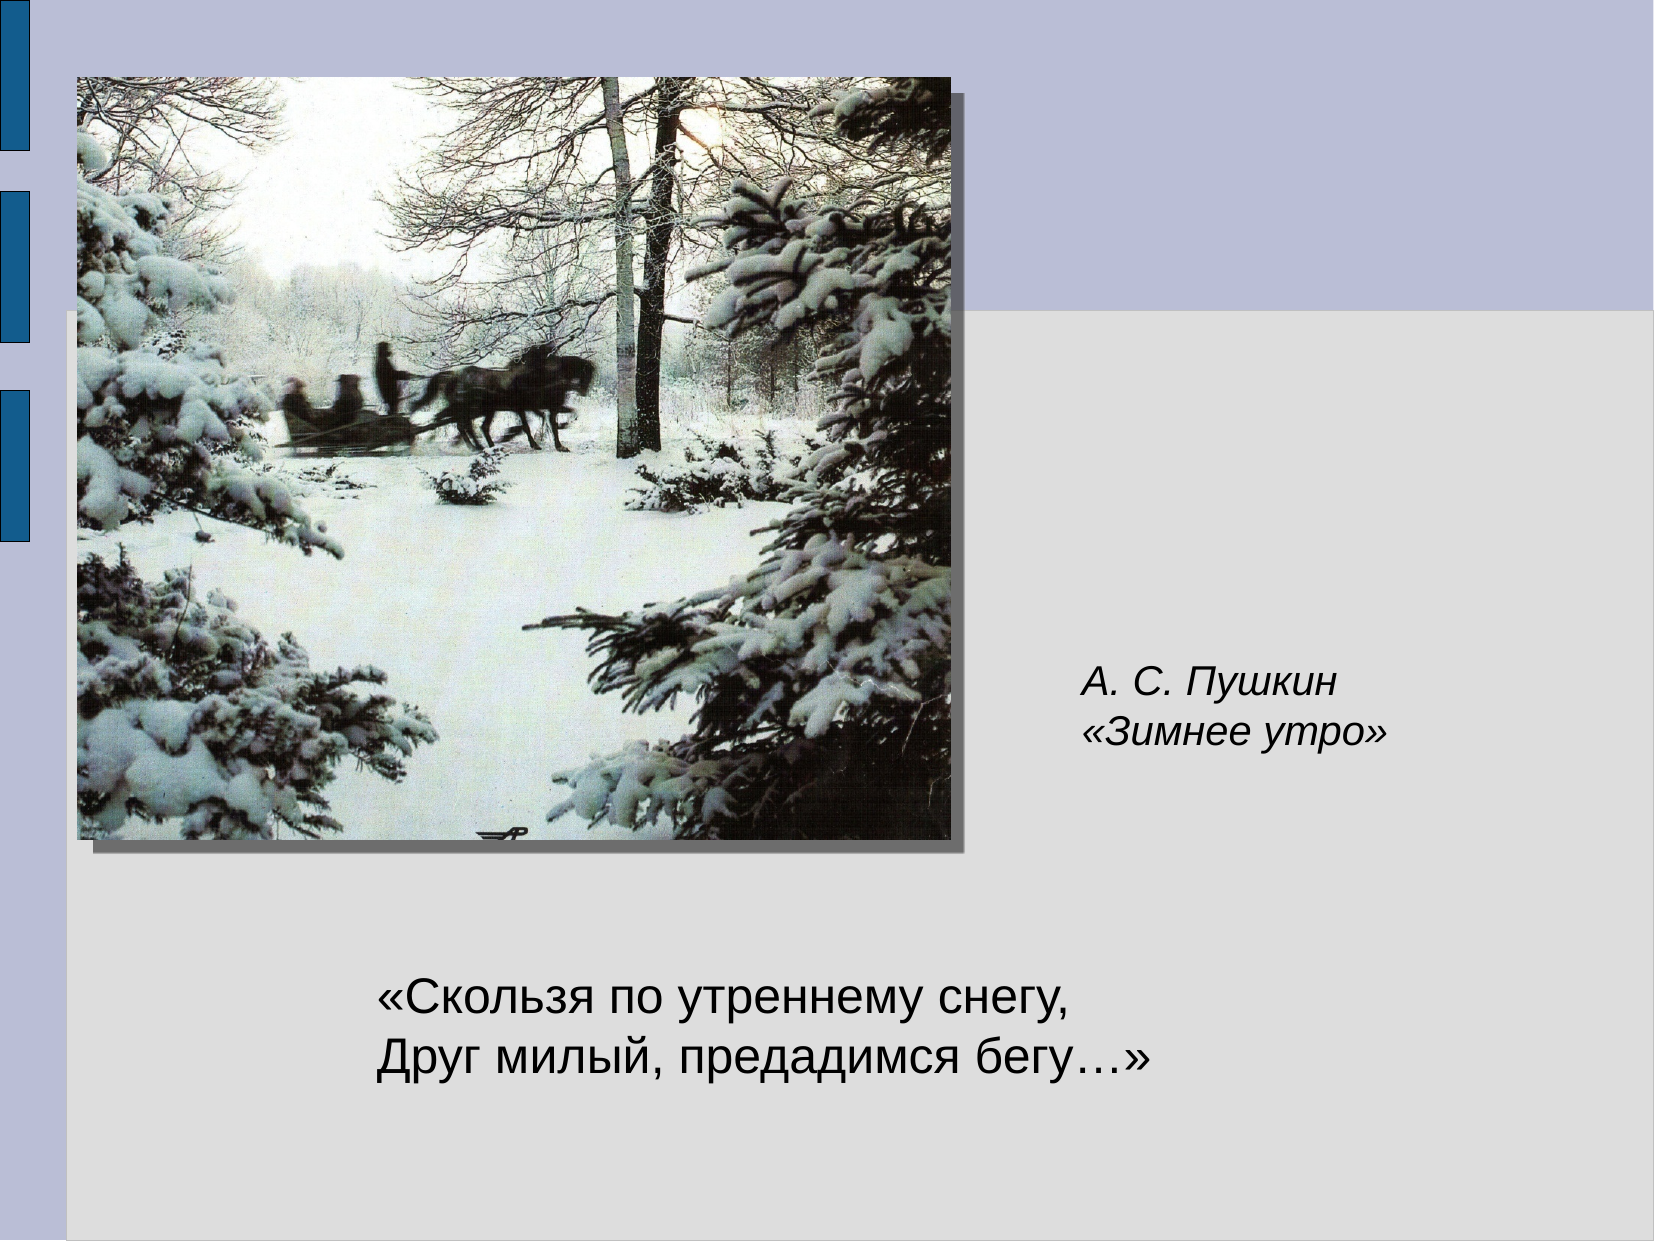

А. С. Пушкин
«Зимнее утро»
«Скользя по утреннему снегу,
Друг милый, предадимся бегу…»